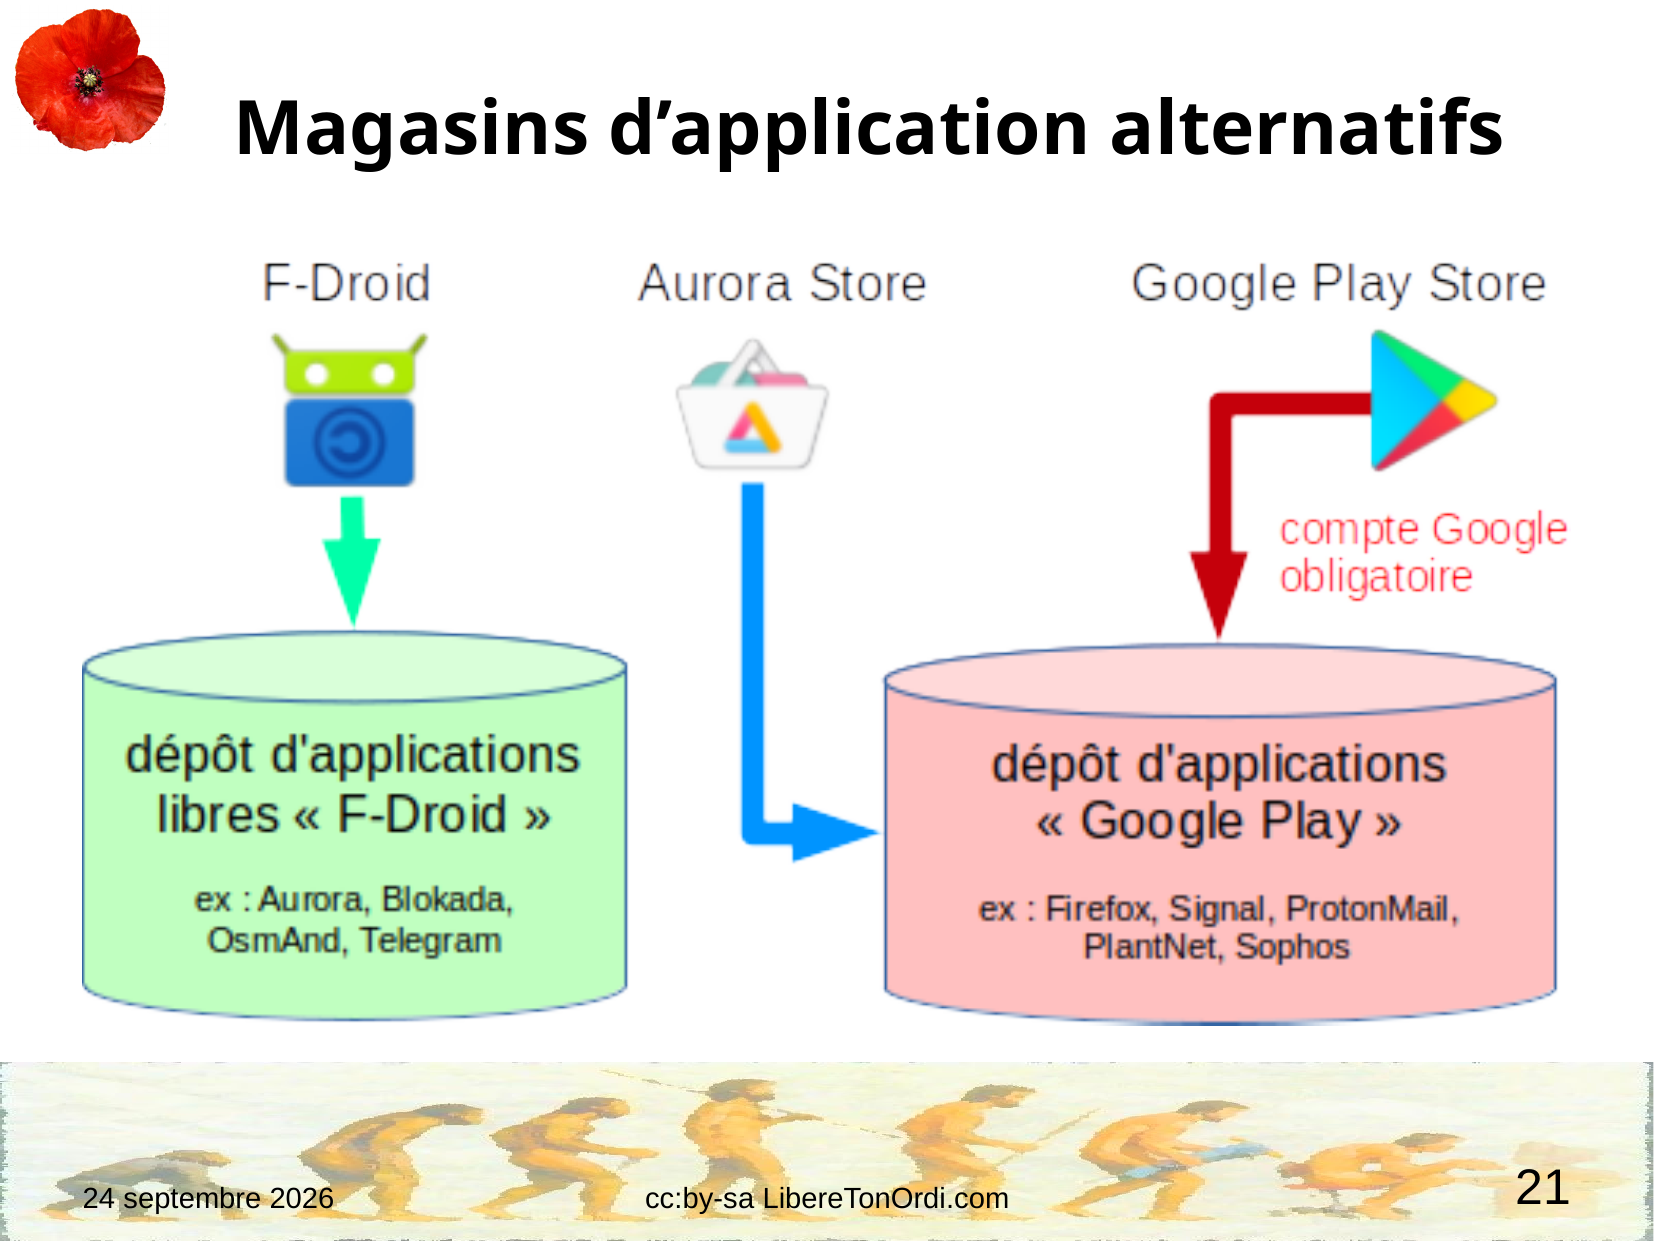

# Magasins d’application alternatifs
cc:by-sa LibereTonOrdi.com
21